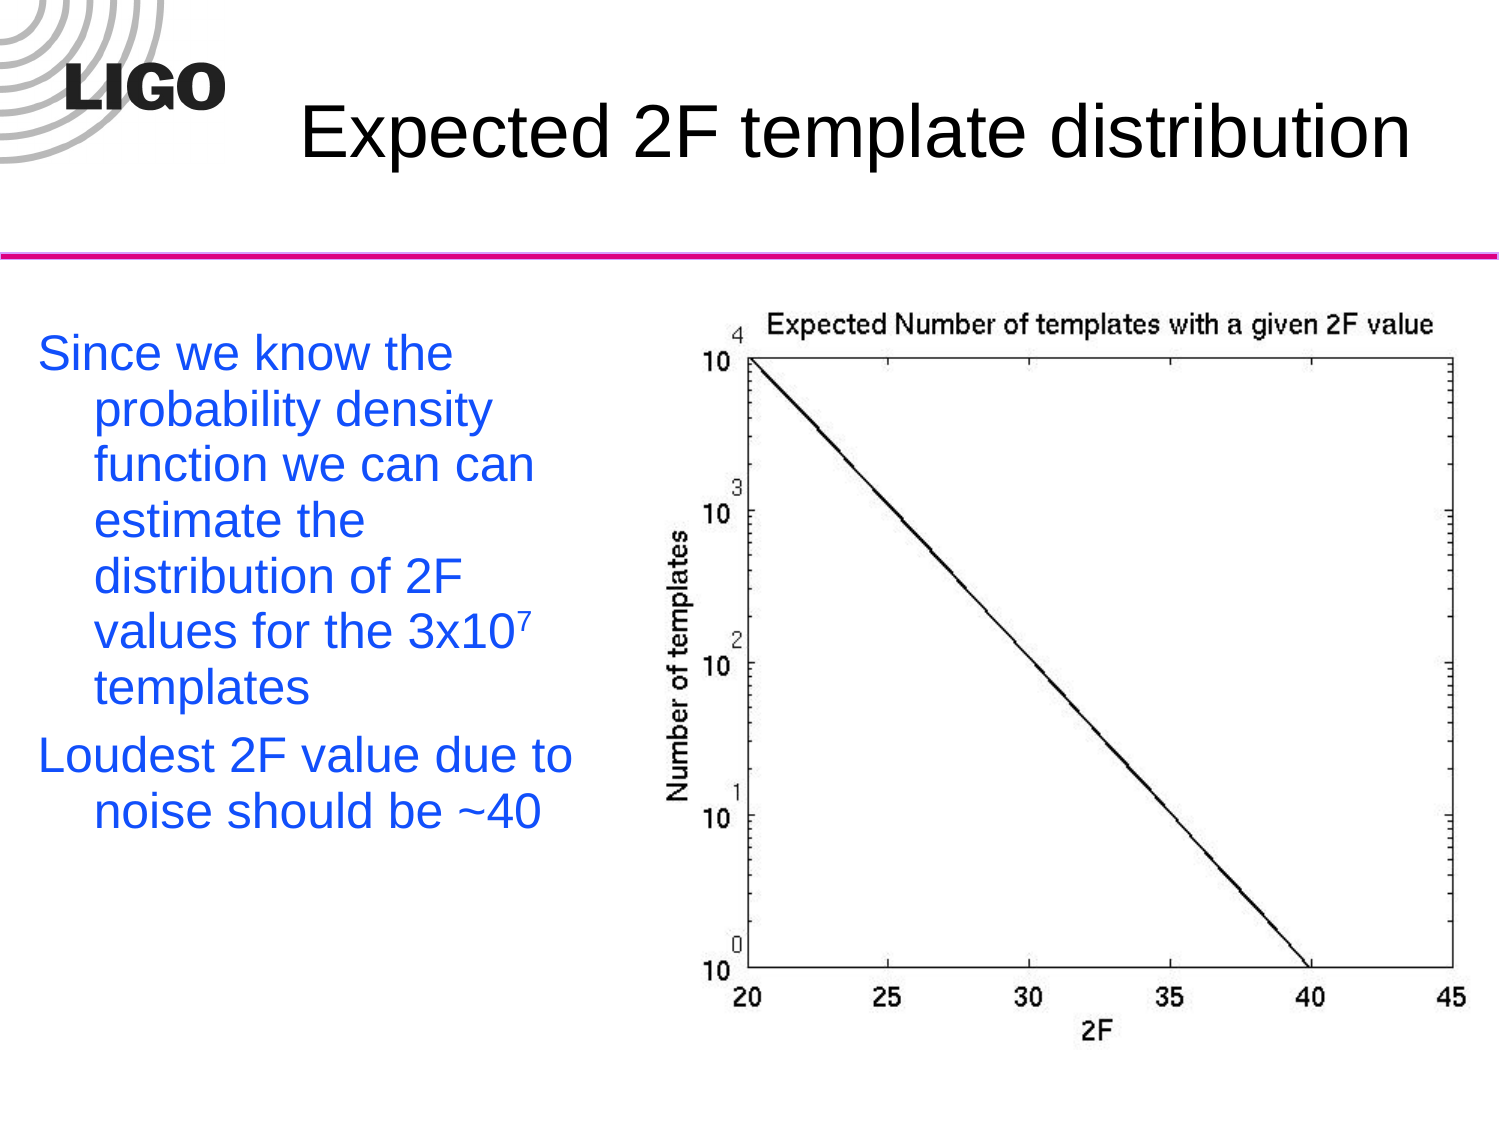

# Expected 2F template distribution
Since we know the probability density function we can can estimate the distribution of 2F values for the 3x107 templates
Loudest 2F value due to noise should be ~40